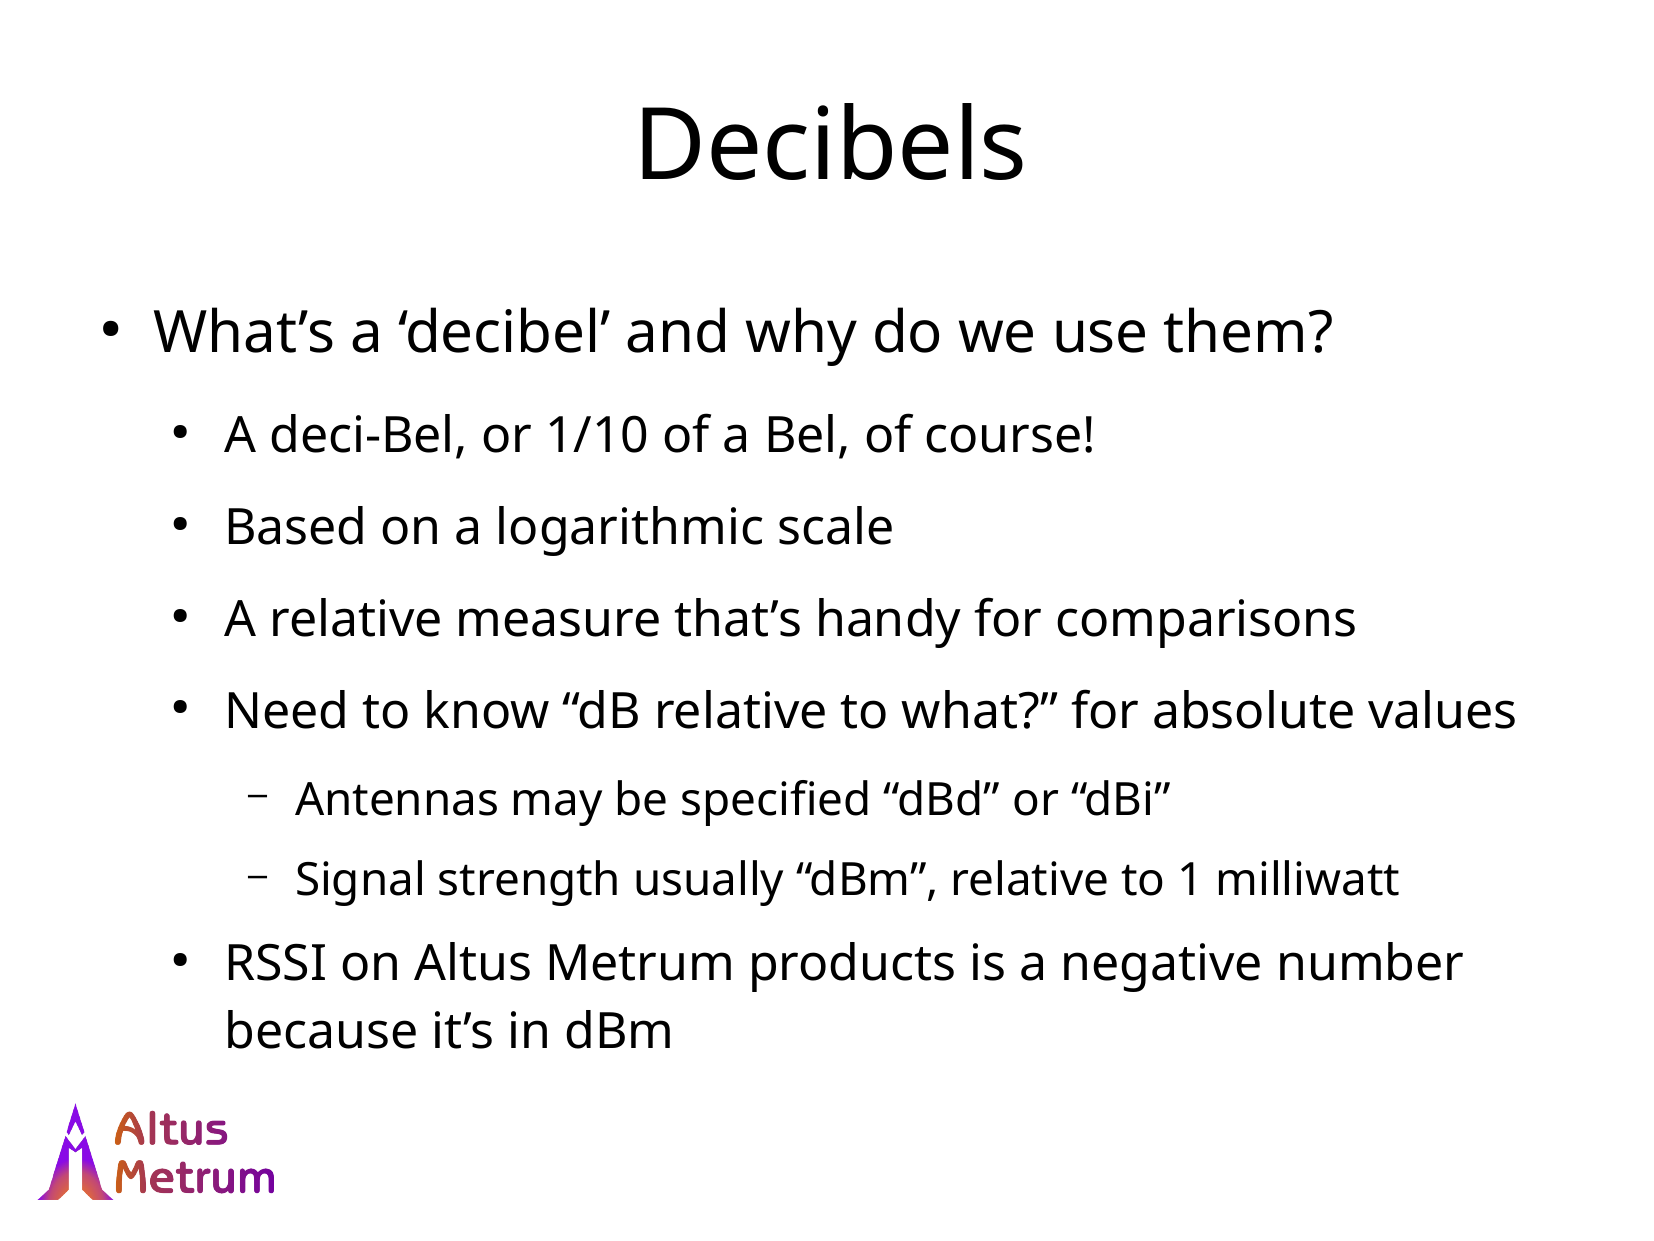

# Decibels
What’s a ‘decibel’ and why do we use them?
A deci-Bel, or 1/10 of a Bel, of course!
Based on a logarithmic scale
A relative measure that’s handy for comparisons
Need to know “dB relative to what?” for absolute values
Antennas may be specified “dBd” or “dBi”
Signal strength usually “dBm”, relative to 1 milliwatt
RSSI on Altus Metrum products is a negative number because it’s in dBm